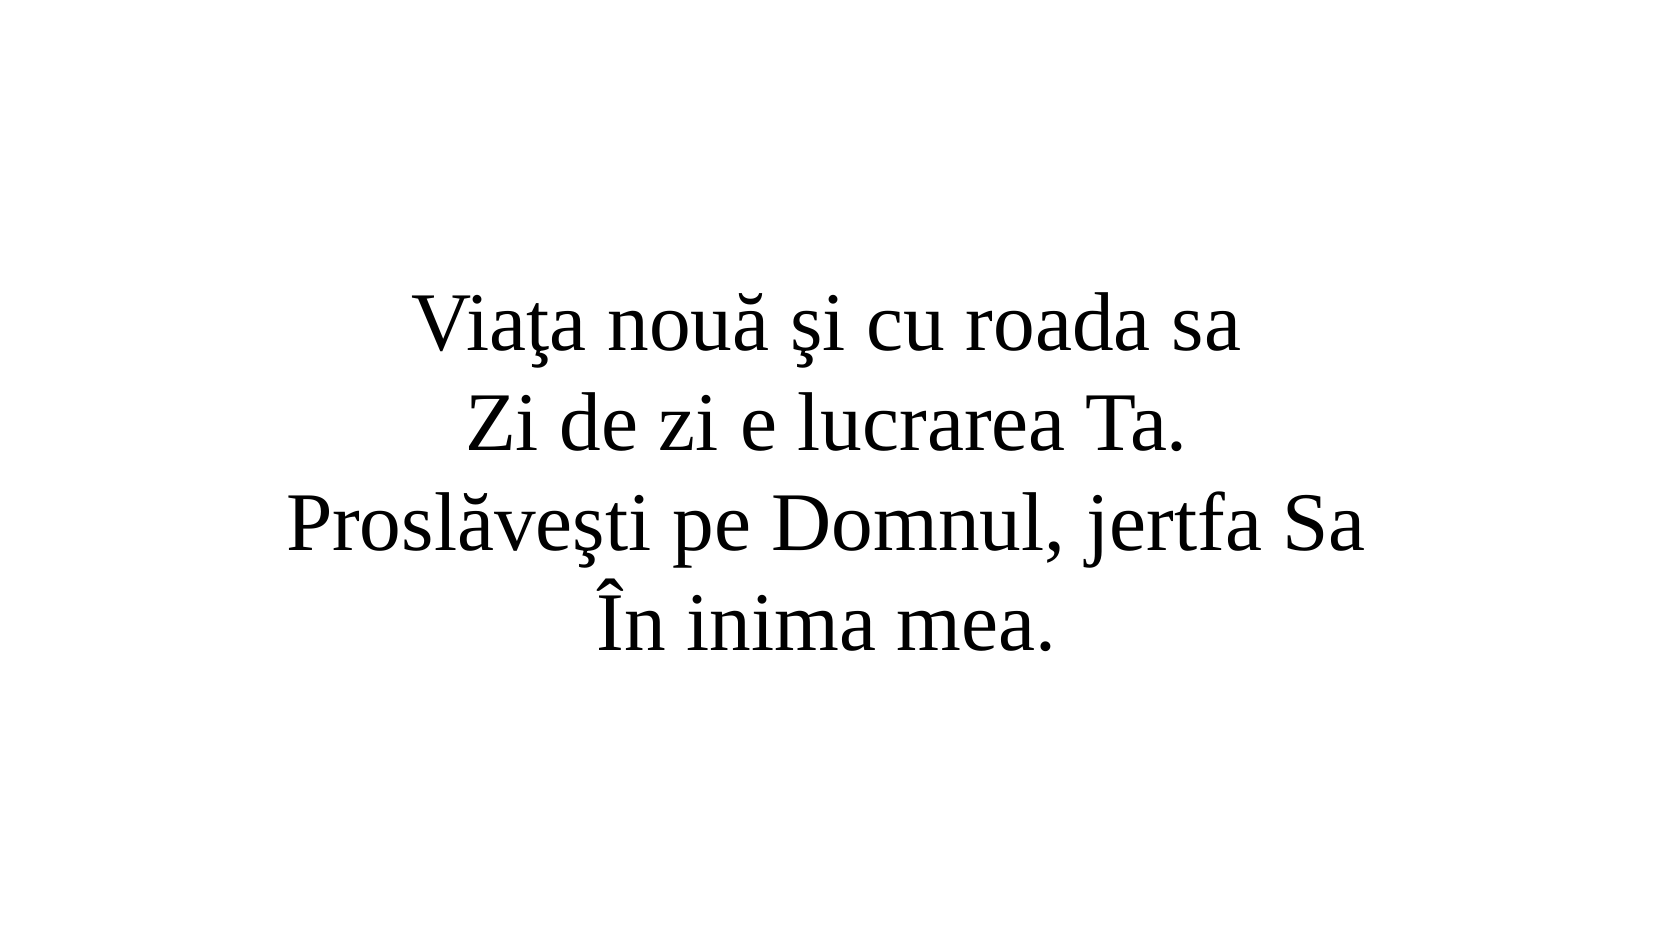

# Viaţa nouă şi cu roada sa Zi de zi e lucrarea Ta. Proslăveşti pe Domnul, jertfa Sa În inima mea.